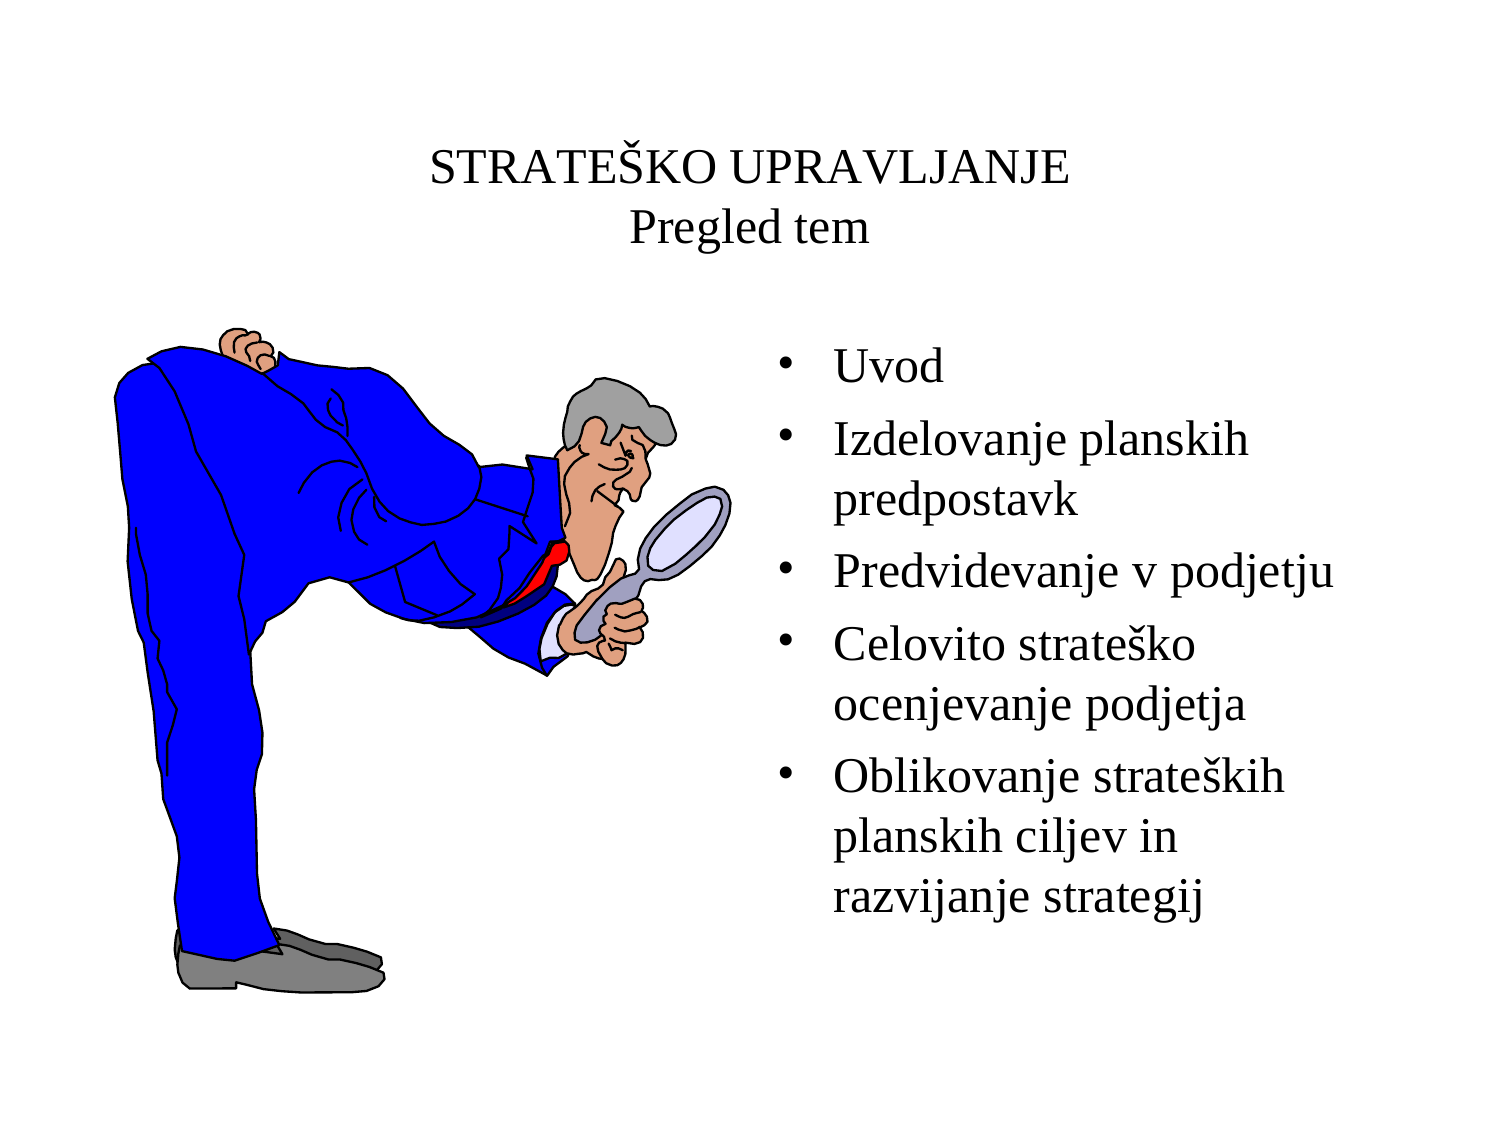

# STRATEŠKO UPRAVLJANJE Pregled tem
Uvod
Izdelovanje planskih predpostavk
Predvidevanje v podjetju
Celovito strateško ocenjevanje podjetja
Oblikovanje strateških planskih ciljev in razvijanje strategij